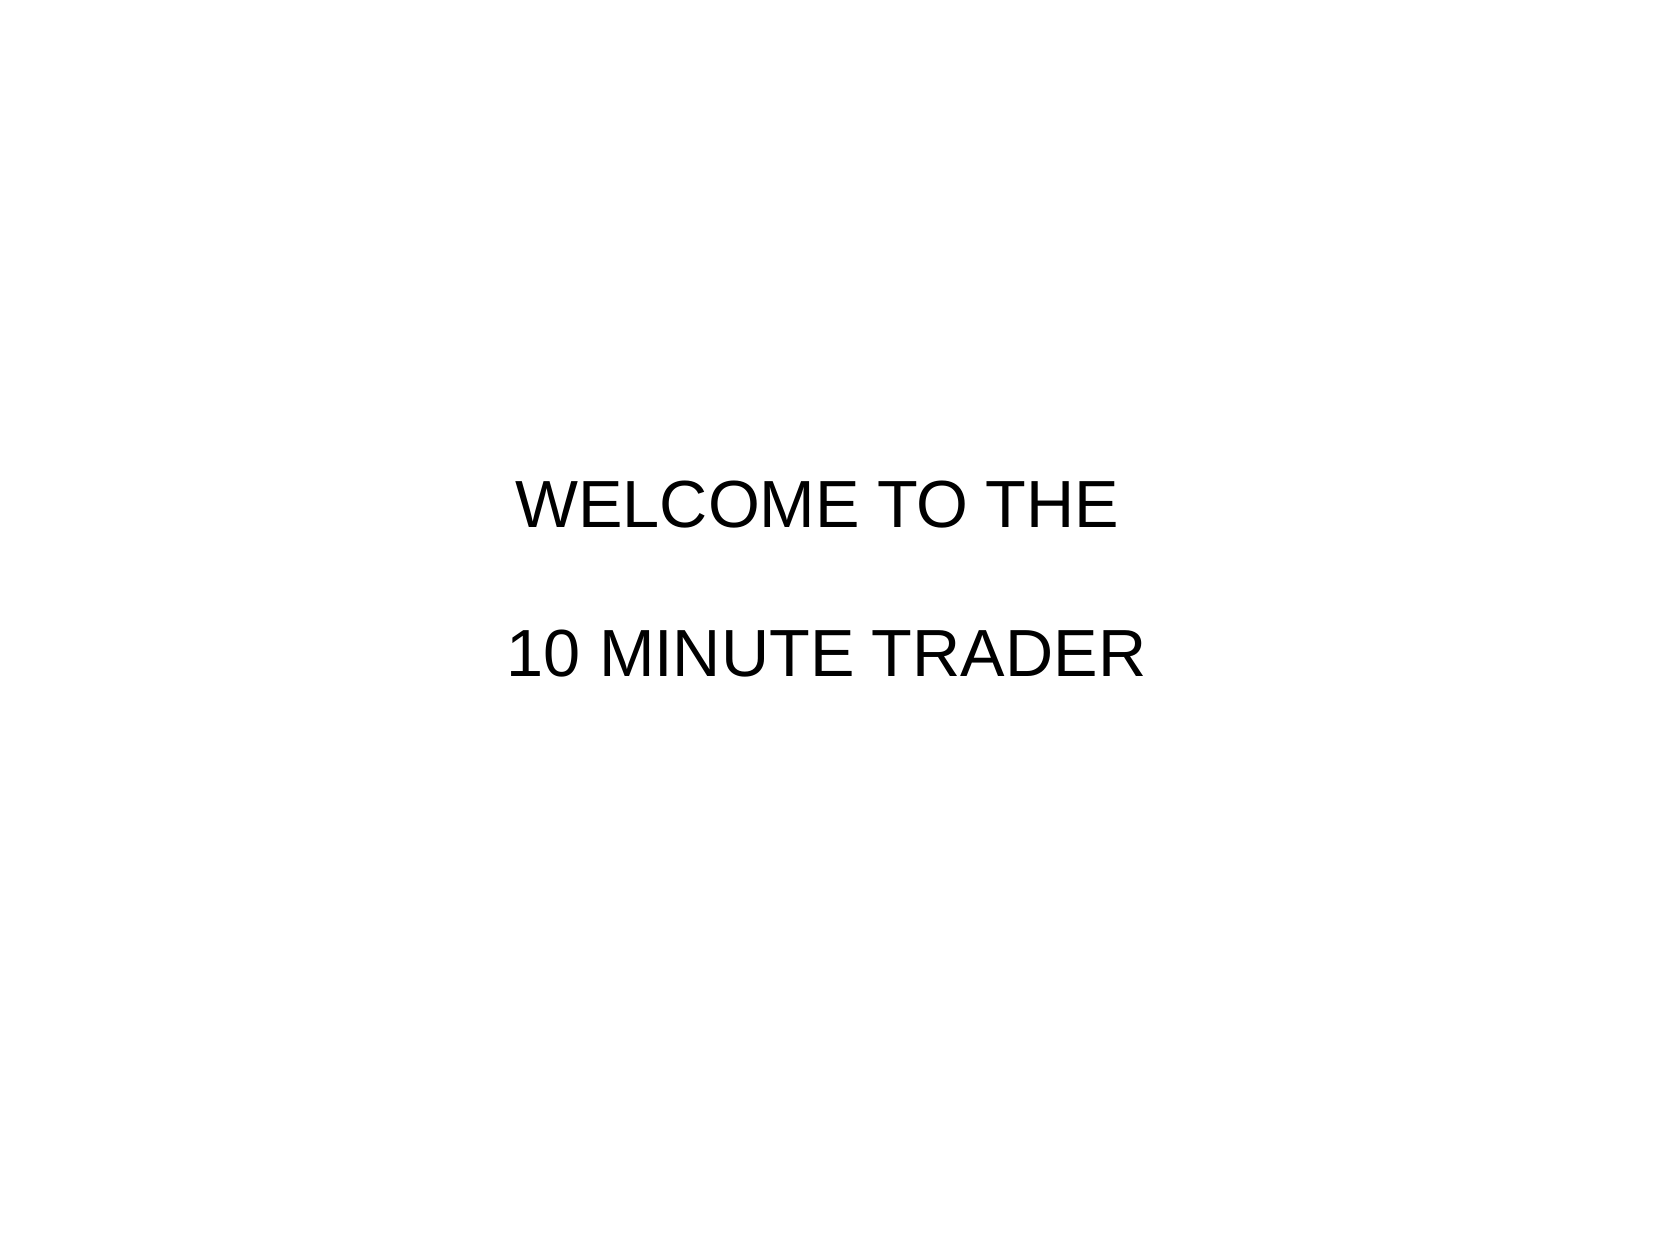

# WELCOME TO THE
10 MINUTE TRADER